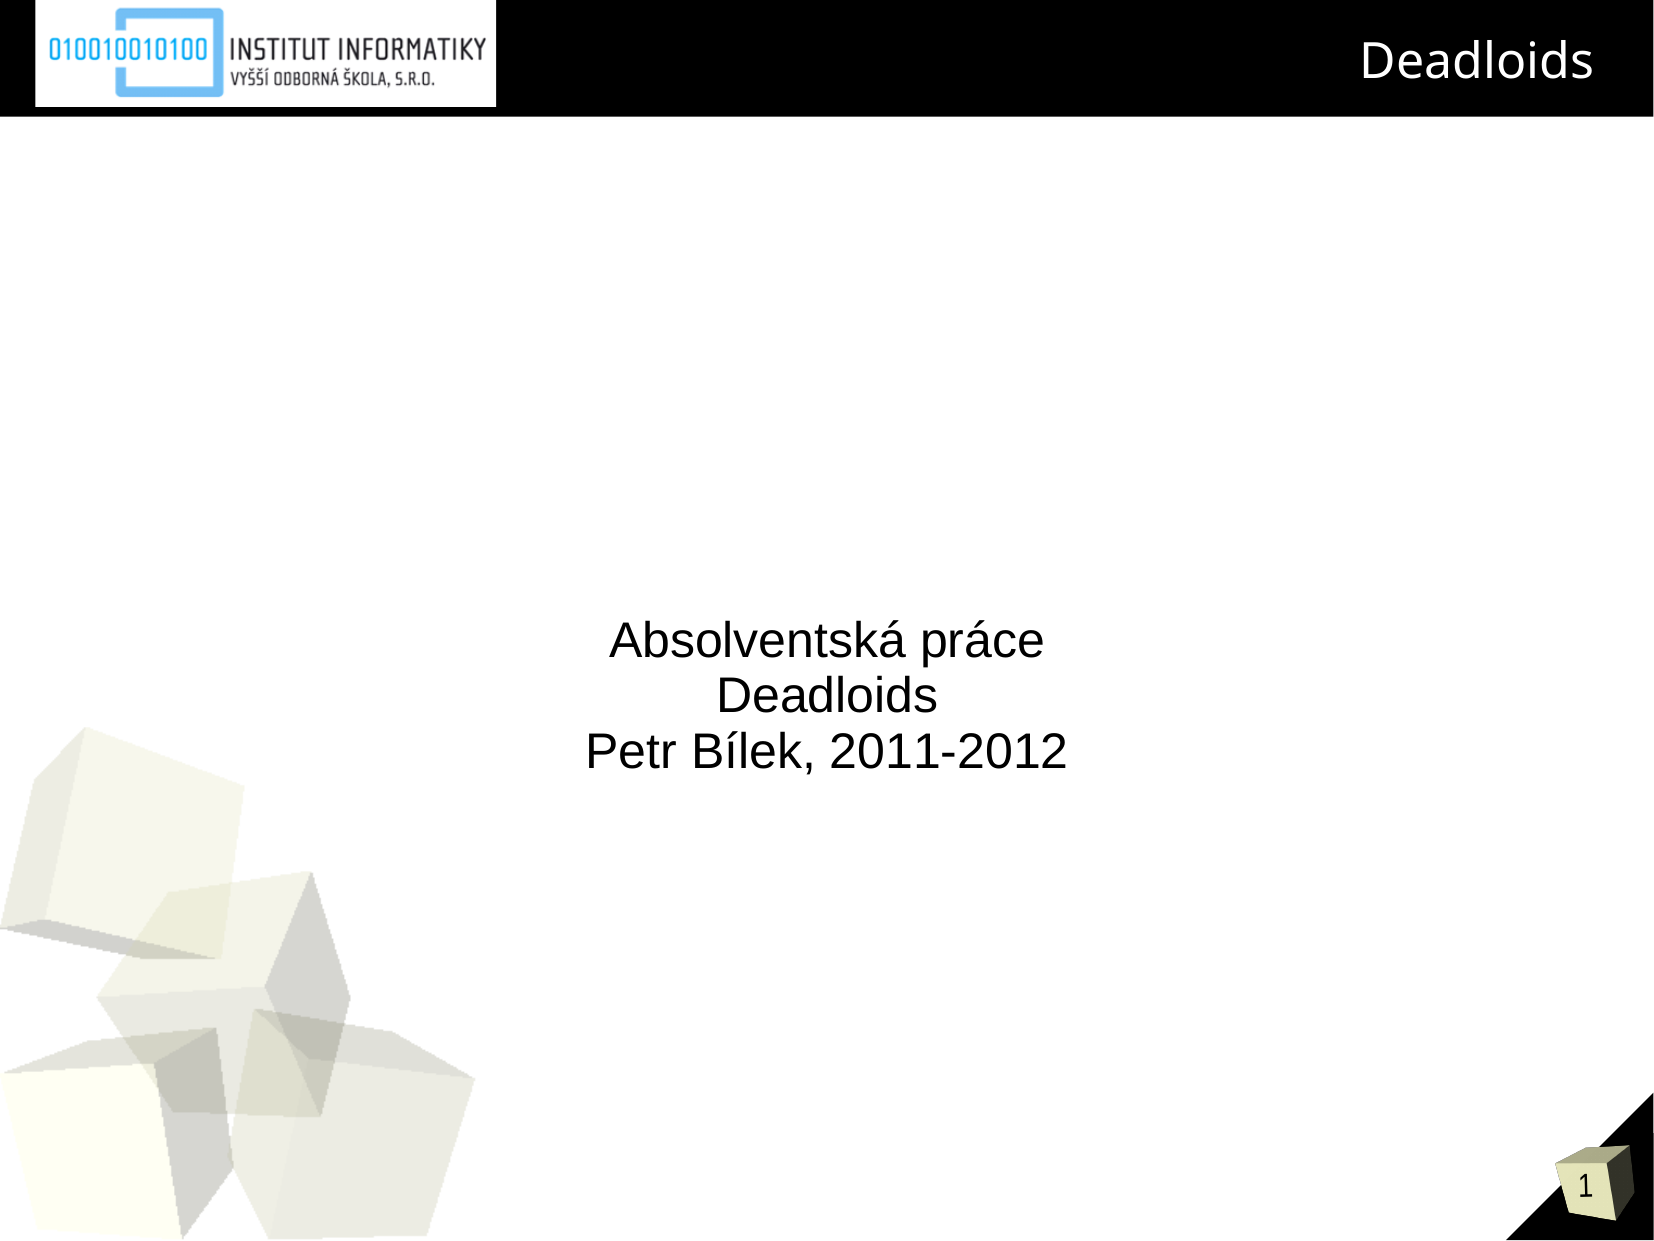

# Deadloids
Absolventská práce
Deadloids
Petr Bílek, 2011-2012